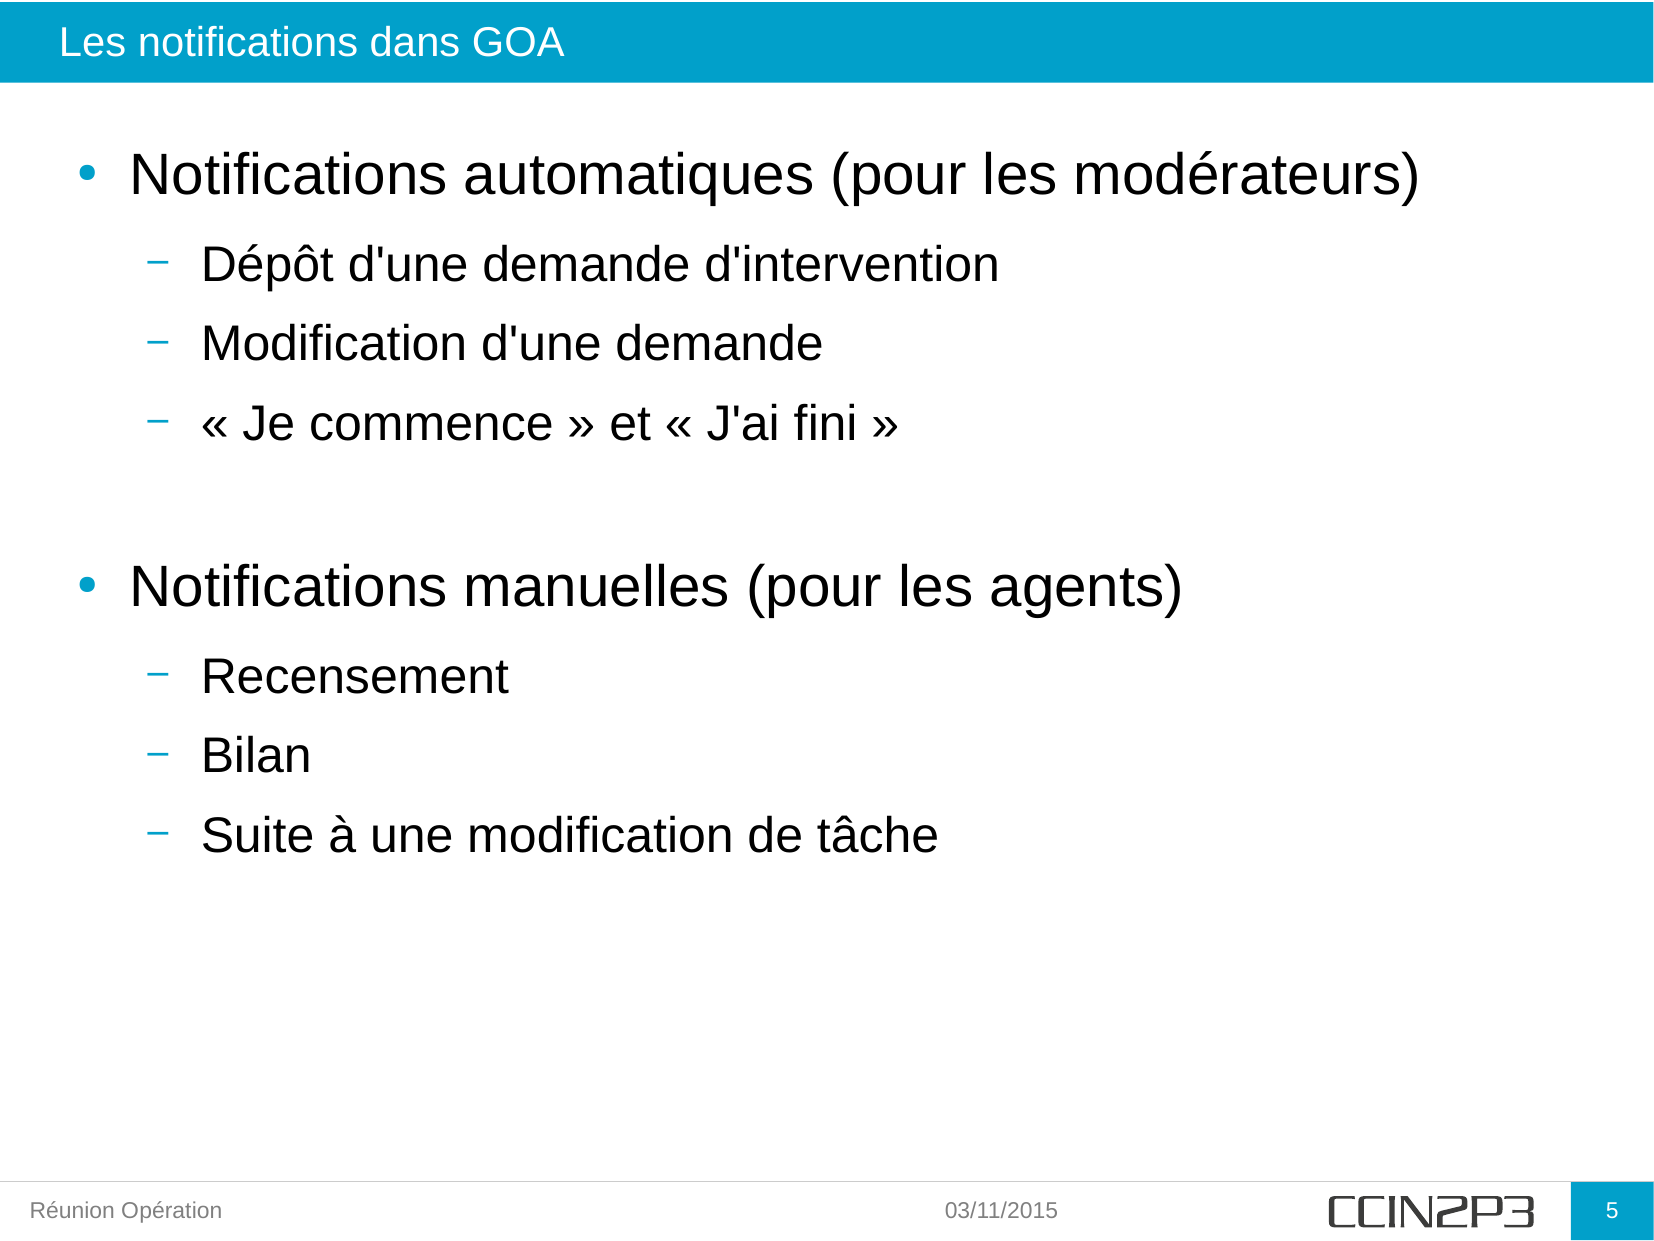

# Les notifications dans GOA
Notifications automatiques (pour les modérateurs)
Dépôt d'une demande d'intervention
Modification d'une demande
« Je commence » et « J'ai fini »
Notifications manuelles (pour les agents)
Recensement
Bilan
Suite à une modification de tâche
Réunion Opération
03/11/2015
5